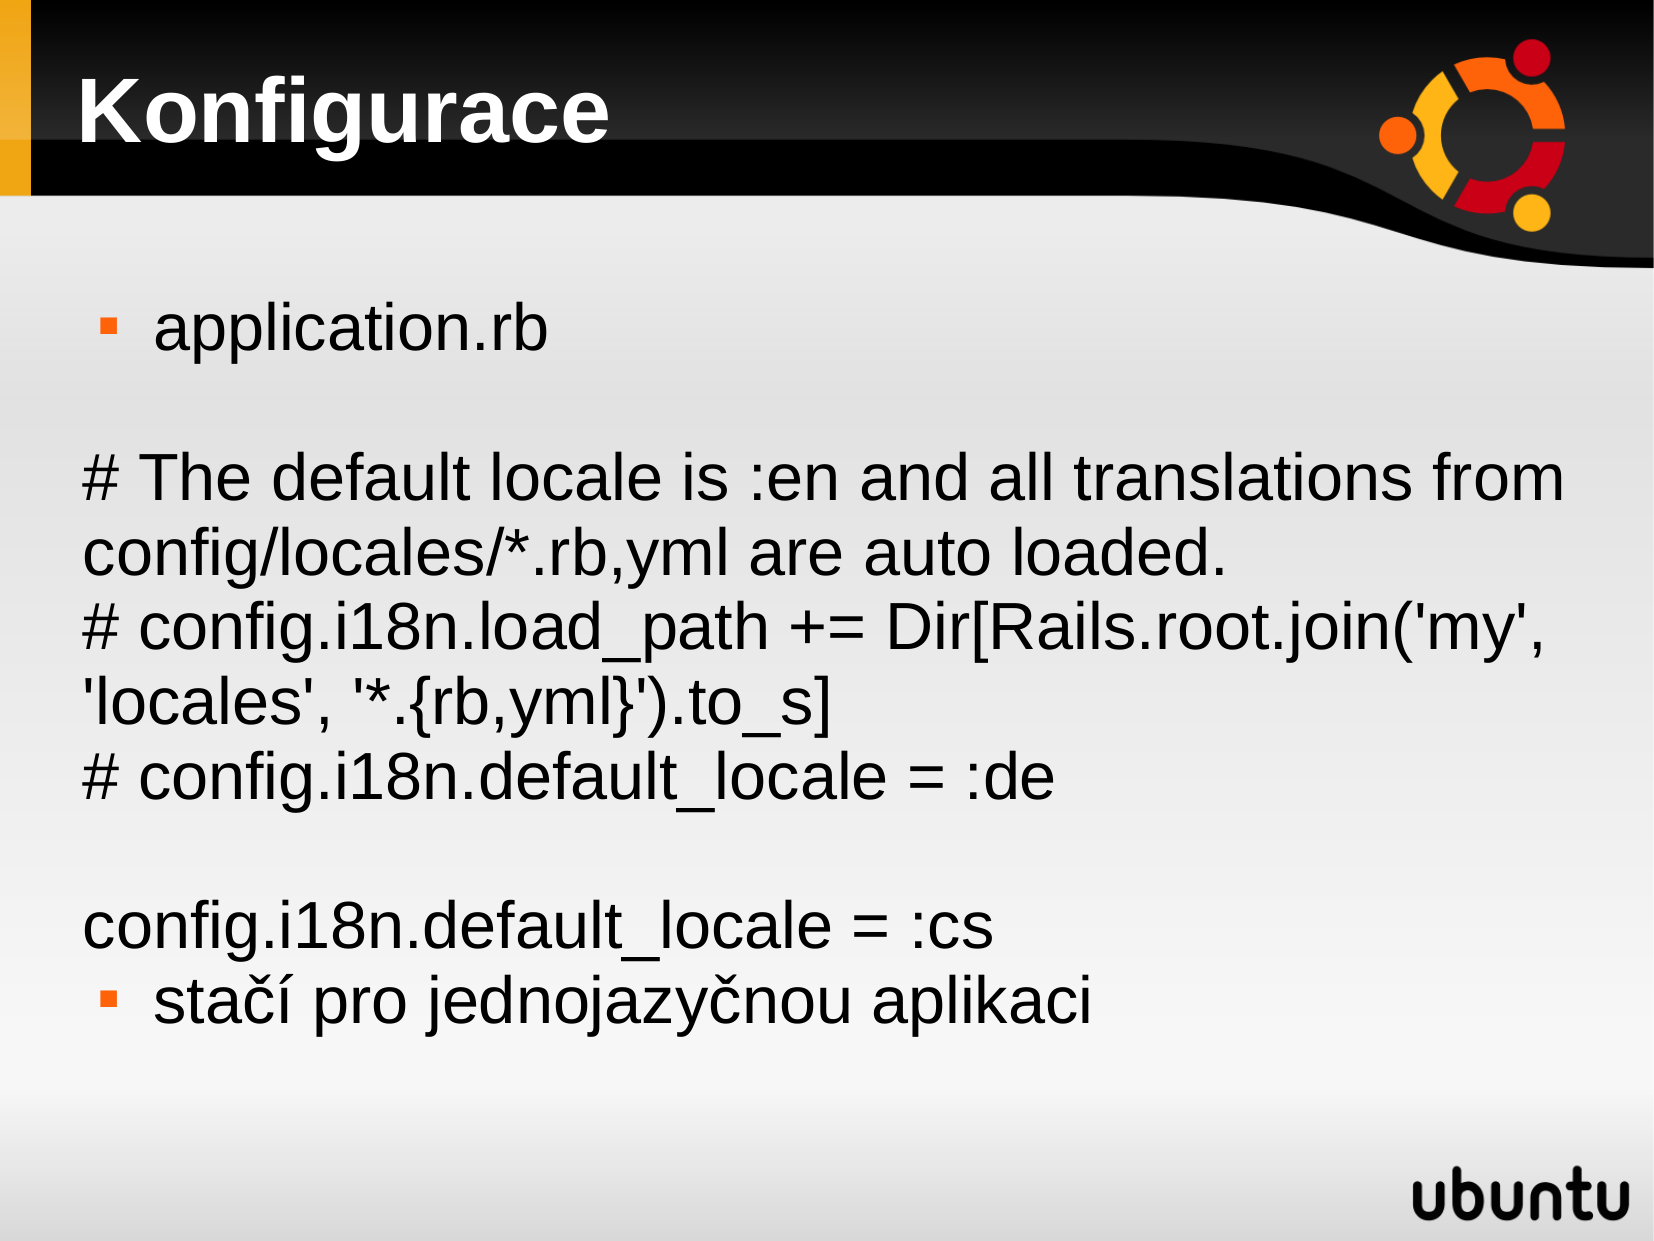

# Konfigurace
application.rb
# The default locale is :en and all translations from config/locales/*.rb,yml are auto loaded.
# config.i18n.load_path += Dir[Rails.root.join('my', 'locales', '*.{rb,yml}').to_s]
# config.i18n.default_locale = :de
config.i18n.default_locale = :cs
stačí pro jednojazyčnou aplikaci